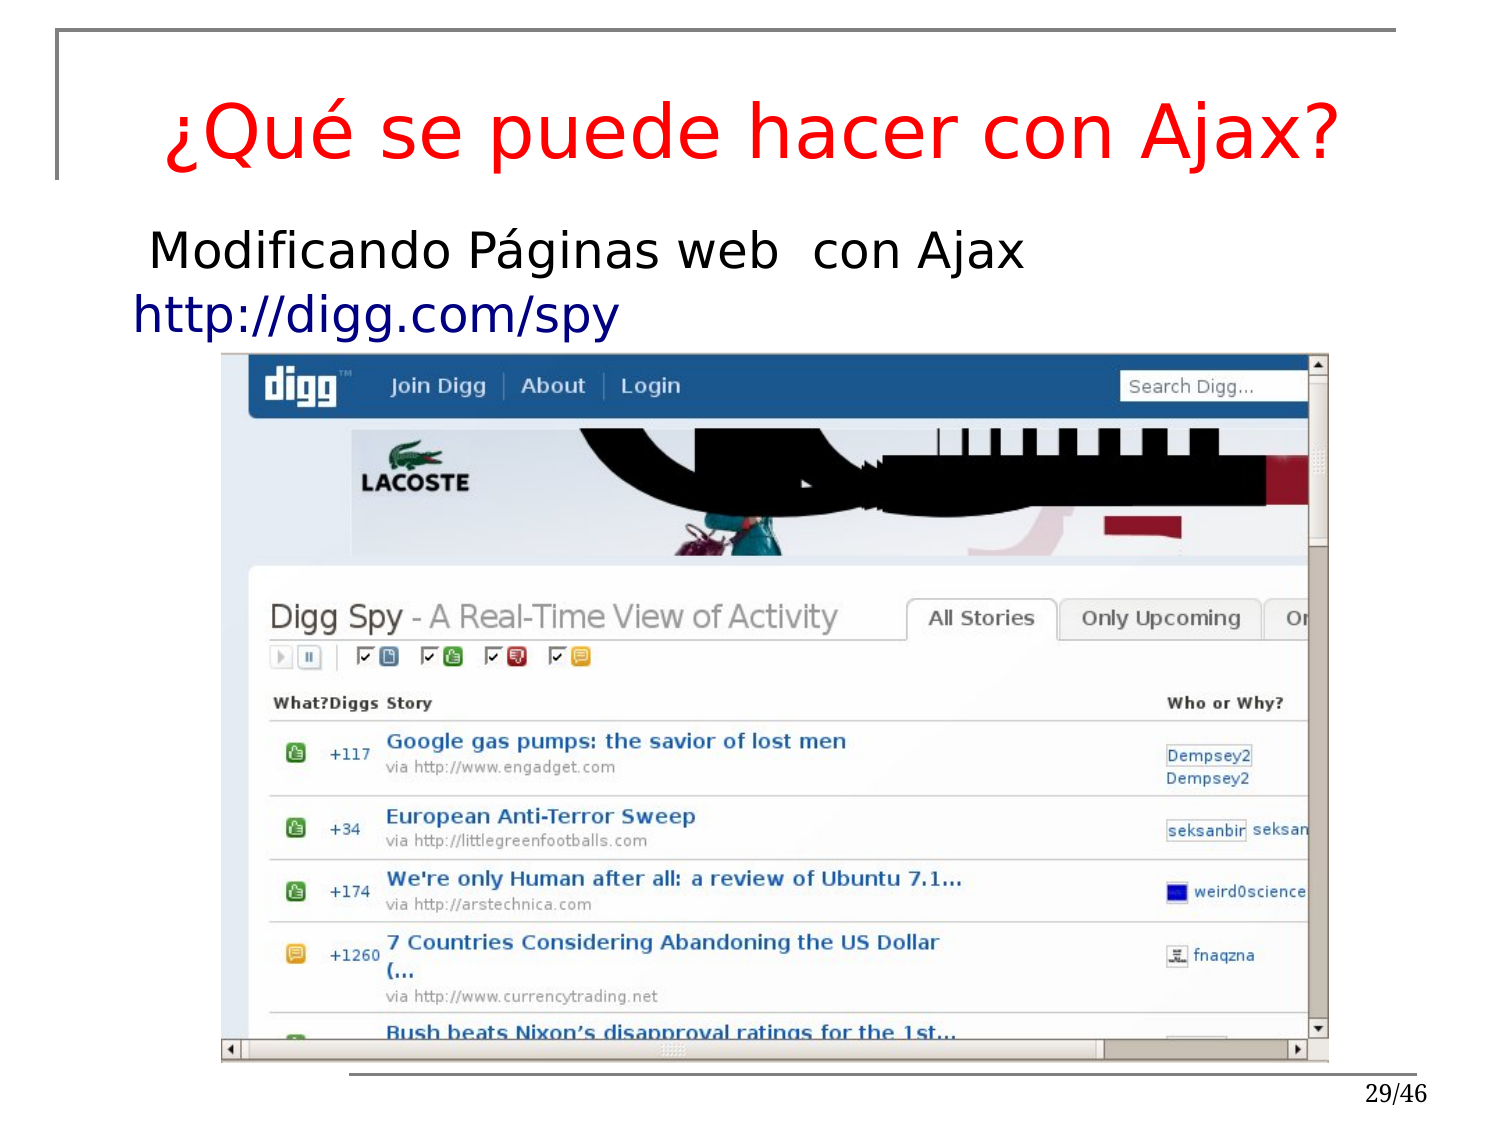

# ¿Qué se puede hacer con Ajax?
 Modificando Páginas web con Ajax
http://digg.com/spy